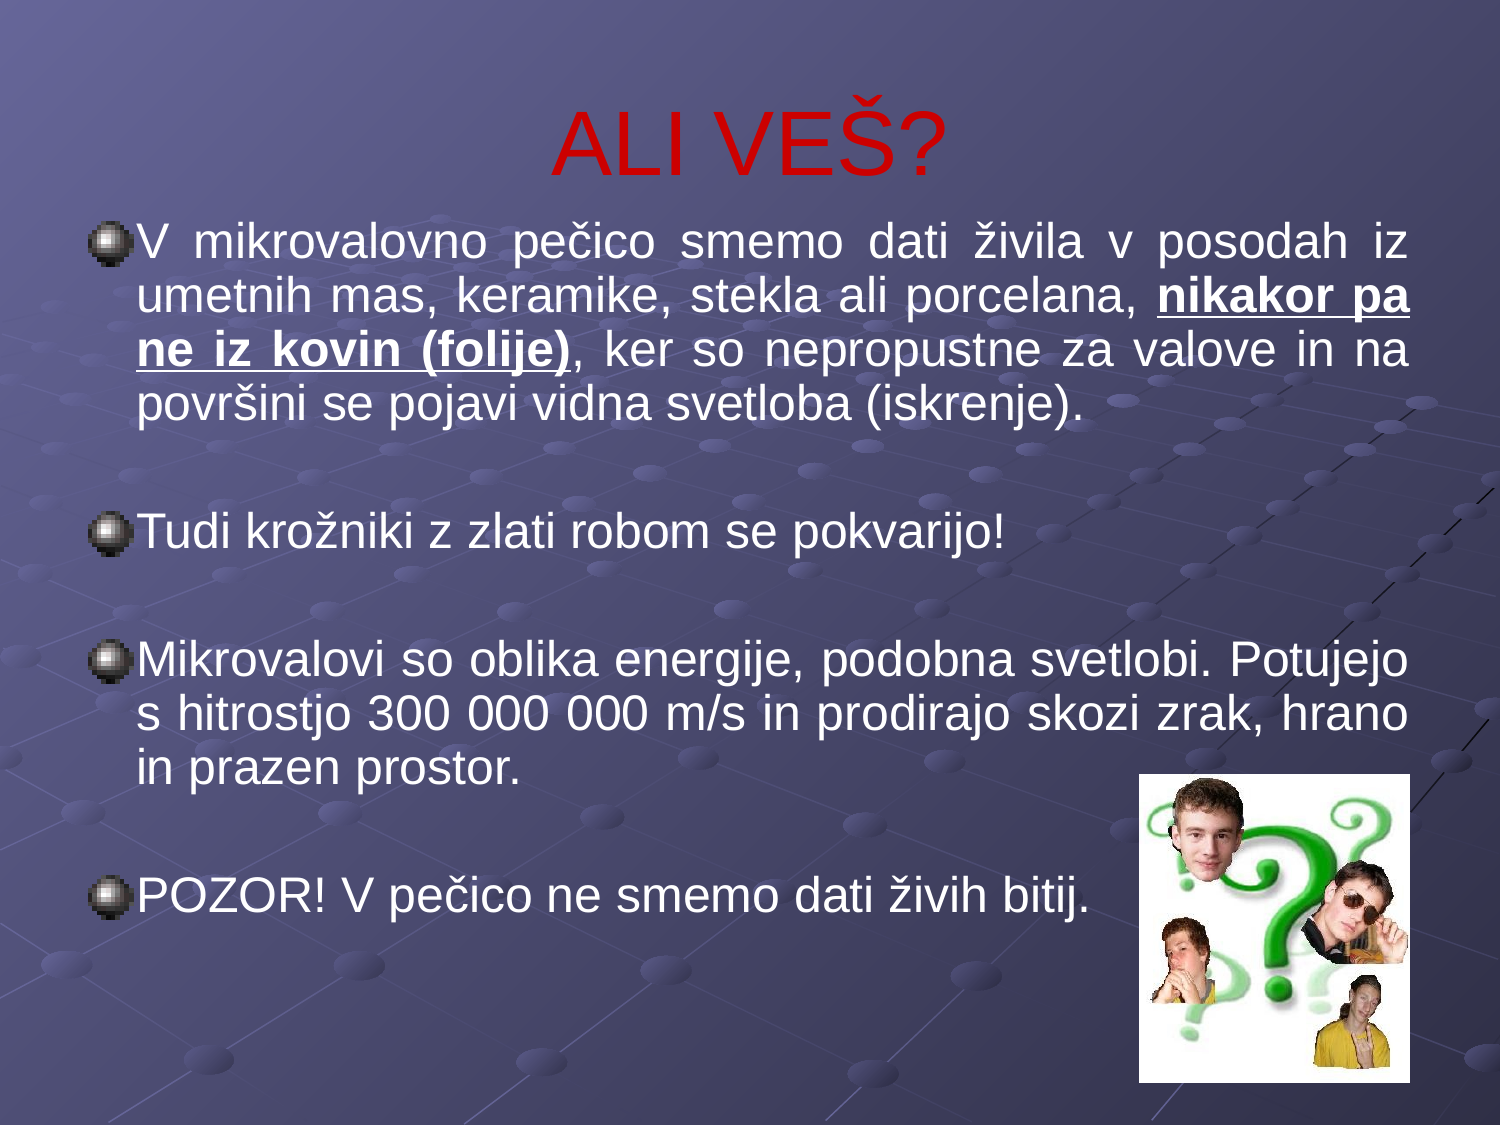

# ALI VEŠ?
V mikrovalovno pečico smemo dati živila v posodah iz umetnih mas, keramike, stekla ali porcelana, nikakor pa ne iz kovin (folije), ker so nepropustne za valove in na površini se pojavi vidna svetloba (iskrenje).
Tudi krožniki z zlati robom se pokvarijo!
Mikrovalovi so oblika energije, podobna svetlobi. Potujejo s hitrostjo 300 000 000 m/s in prodirajo skozi zrak, hrano in prazen prostor.
POZOR! V pečico ne smemo dati živih bitij.